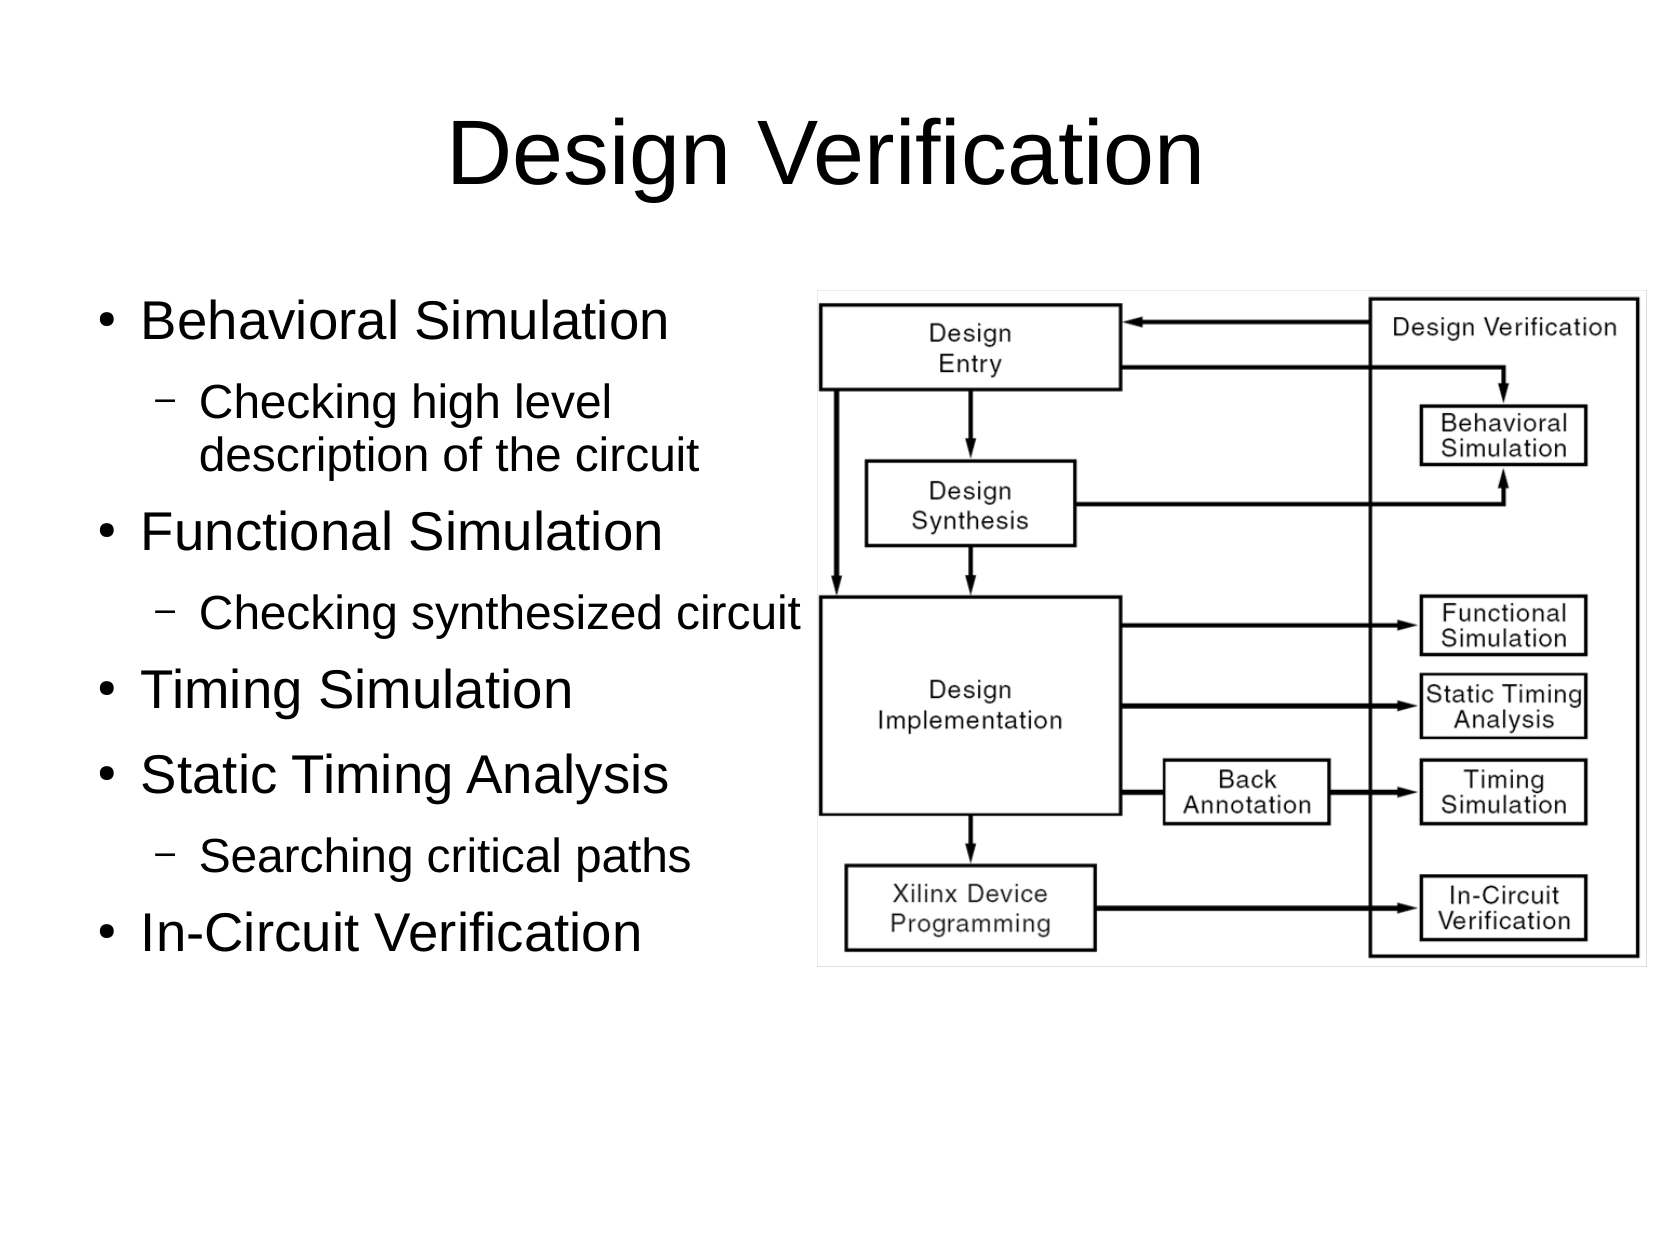

# Design Verification
Behavioral Simulation
Checking high level description of the circuit
Functional Simulation
Checking synthesized circuit
Timing Simulation
Static Timing Analysis
Searching critical paths
In-Circuit Verification